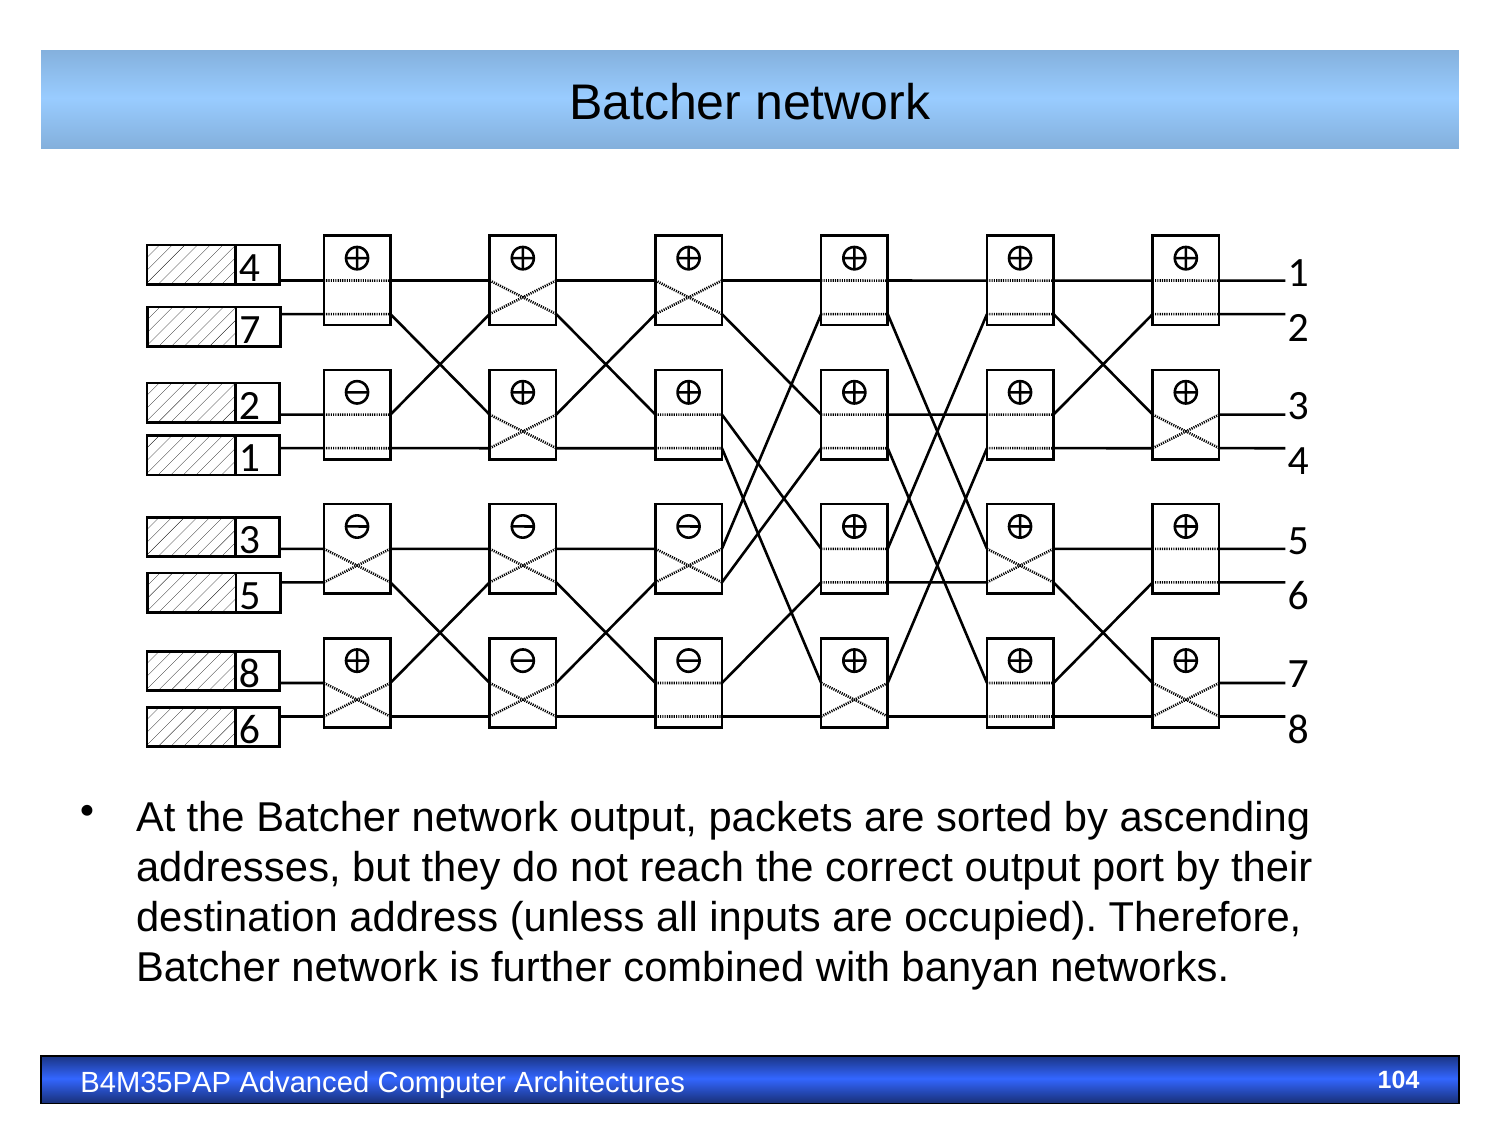

# Batcher network
4
7
2
1
3
5
8
6
 1
 2
 3
 4
 5
 6
 7
 8
At the Batcher network output, packets are sorted by ascending addresses, but they do not reach the correct output port by their destination address (unless all inputs are occupied). Therefore, Batcher network is further combined with banyan networks.